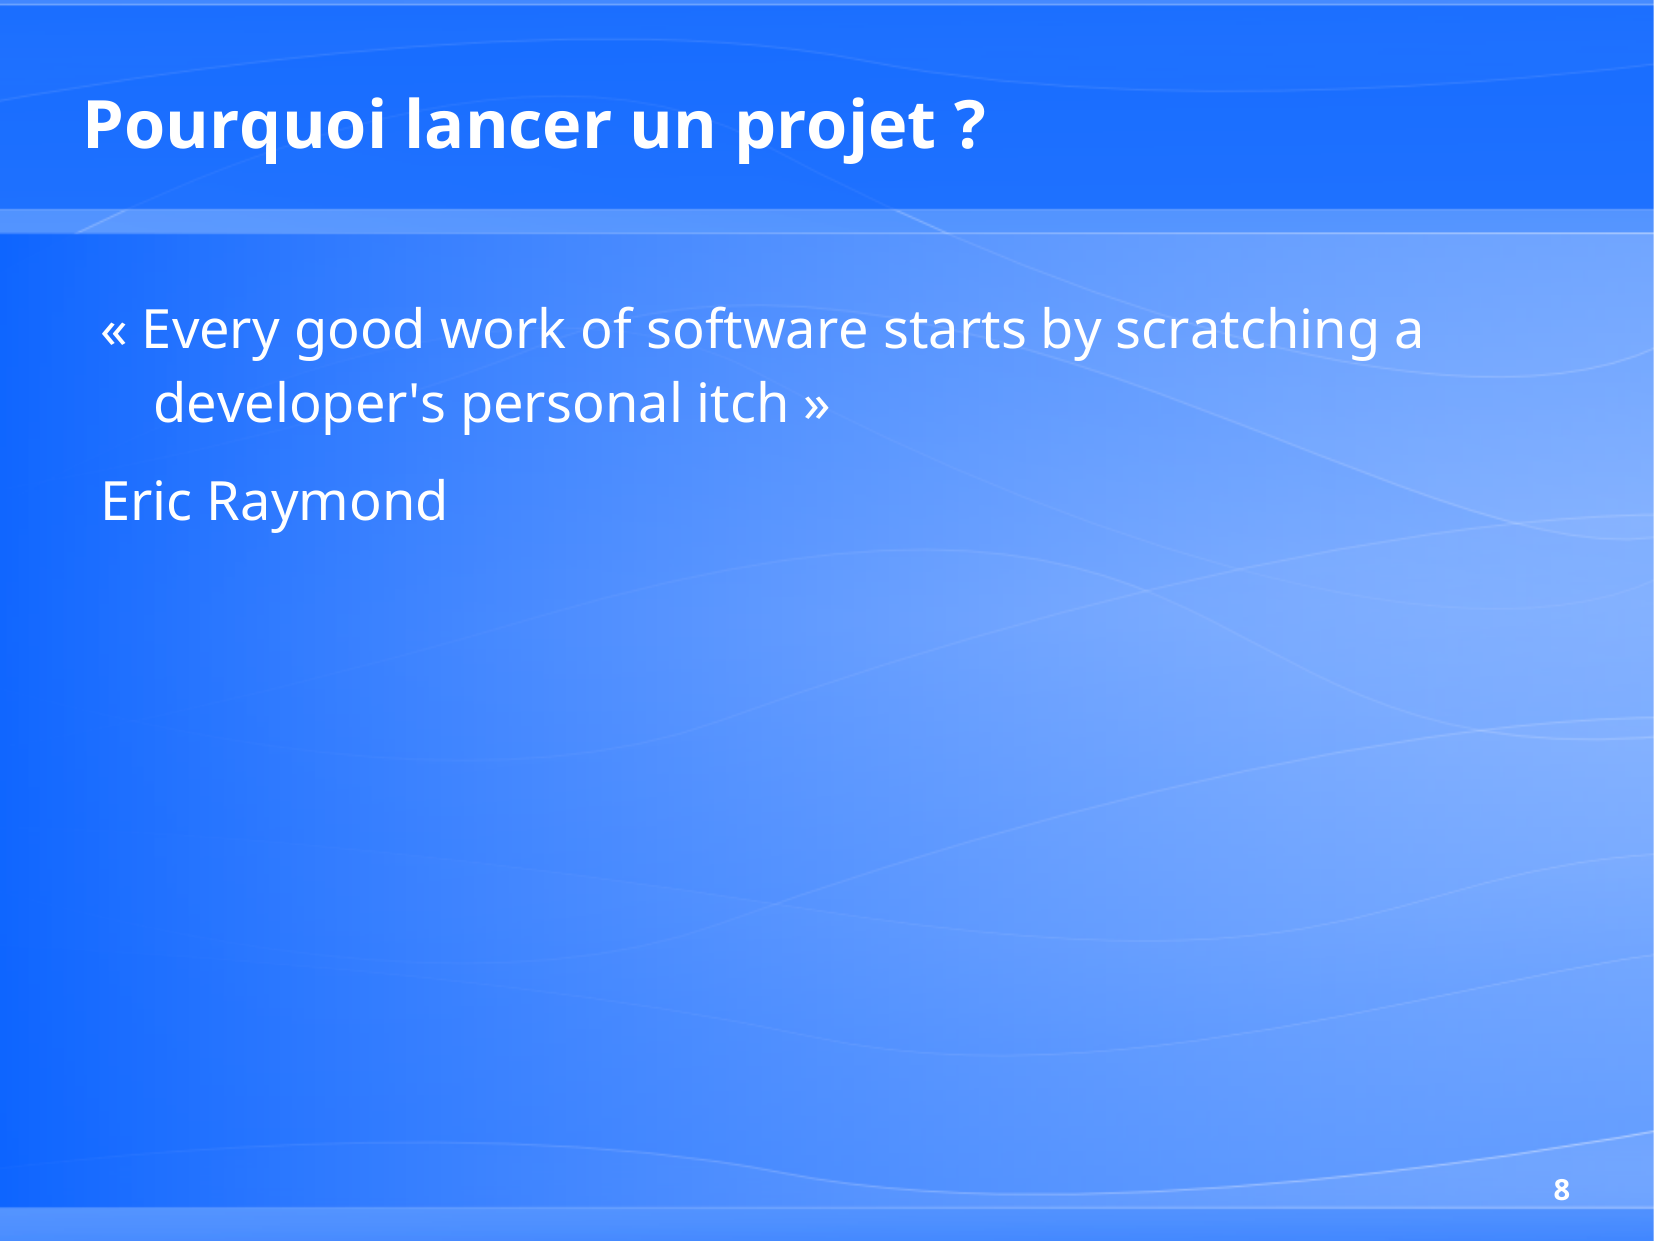

# Pourquoi lancer un projet ?
« Every good work of software starts by scratching a developer's personal itch »
Eric Raymond
8